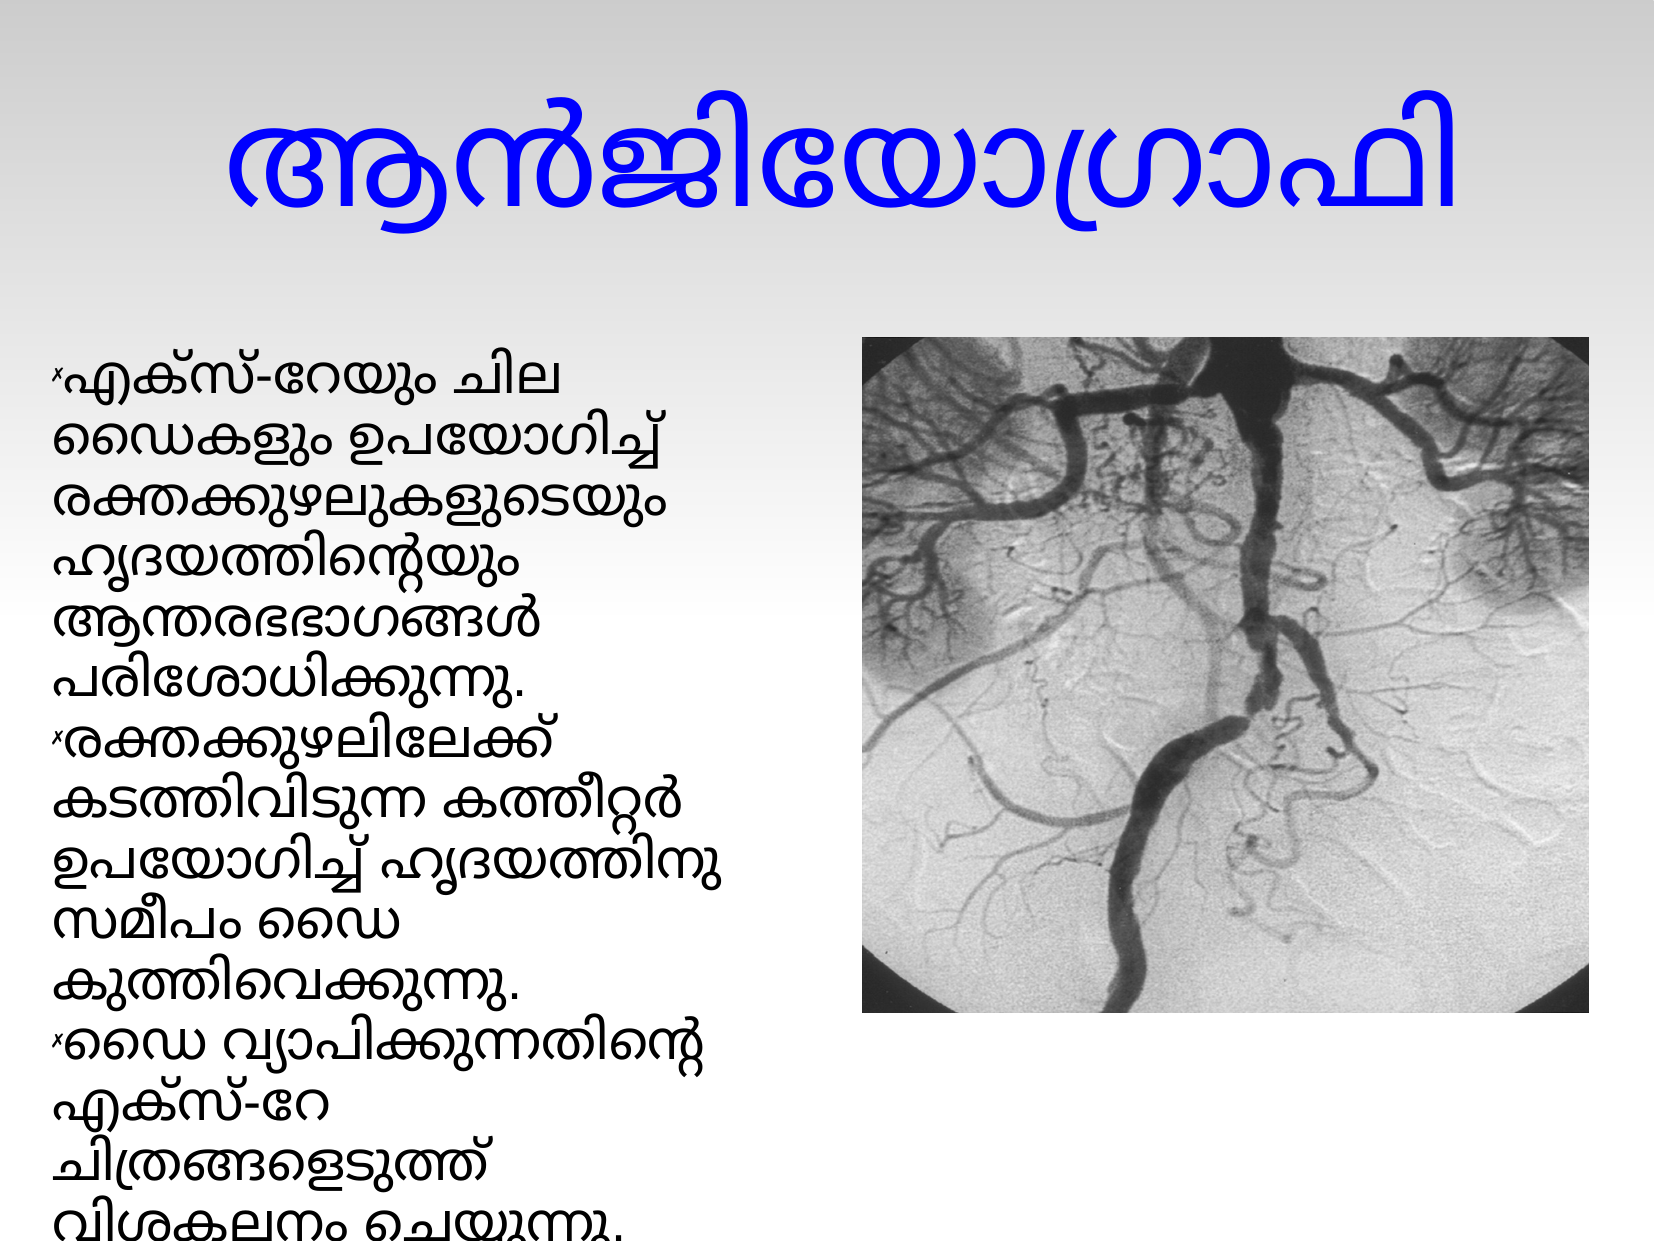

ആന്‍ജിയോഗ്രാഫി
എക്സ്-റേയും ചില ഡൈകളും ഉപയോഗിച്ച് രക്തക്കുഴലുകളുടെയും ഹൃദയത്തിന്റെയും ആന്തരഭഭാഗങ്ങള്‍ പരിശോധിക്കുന്നു.
രക്തക്കുഴലിലേക്ക് കടത്തിവിടുന്ന കത്തീറ്റര്‍ ഉപയോഗിച്ച് ഹൃദയത്തിനു സമീപം ഡൈ കുത്തിവെക്കുന്നു.
ഡൈ വ്യാപിക്കുന്നതിന്റെ എക്സ്-റേ ചിത്രങ്ങളെടുത്ത് വിശകലനം ചെയ്യുന്നു.